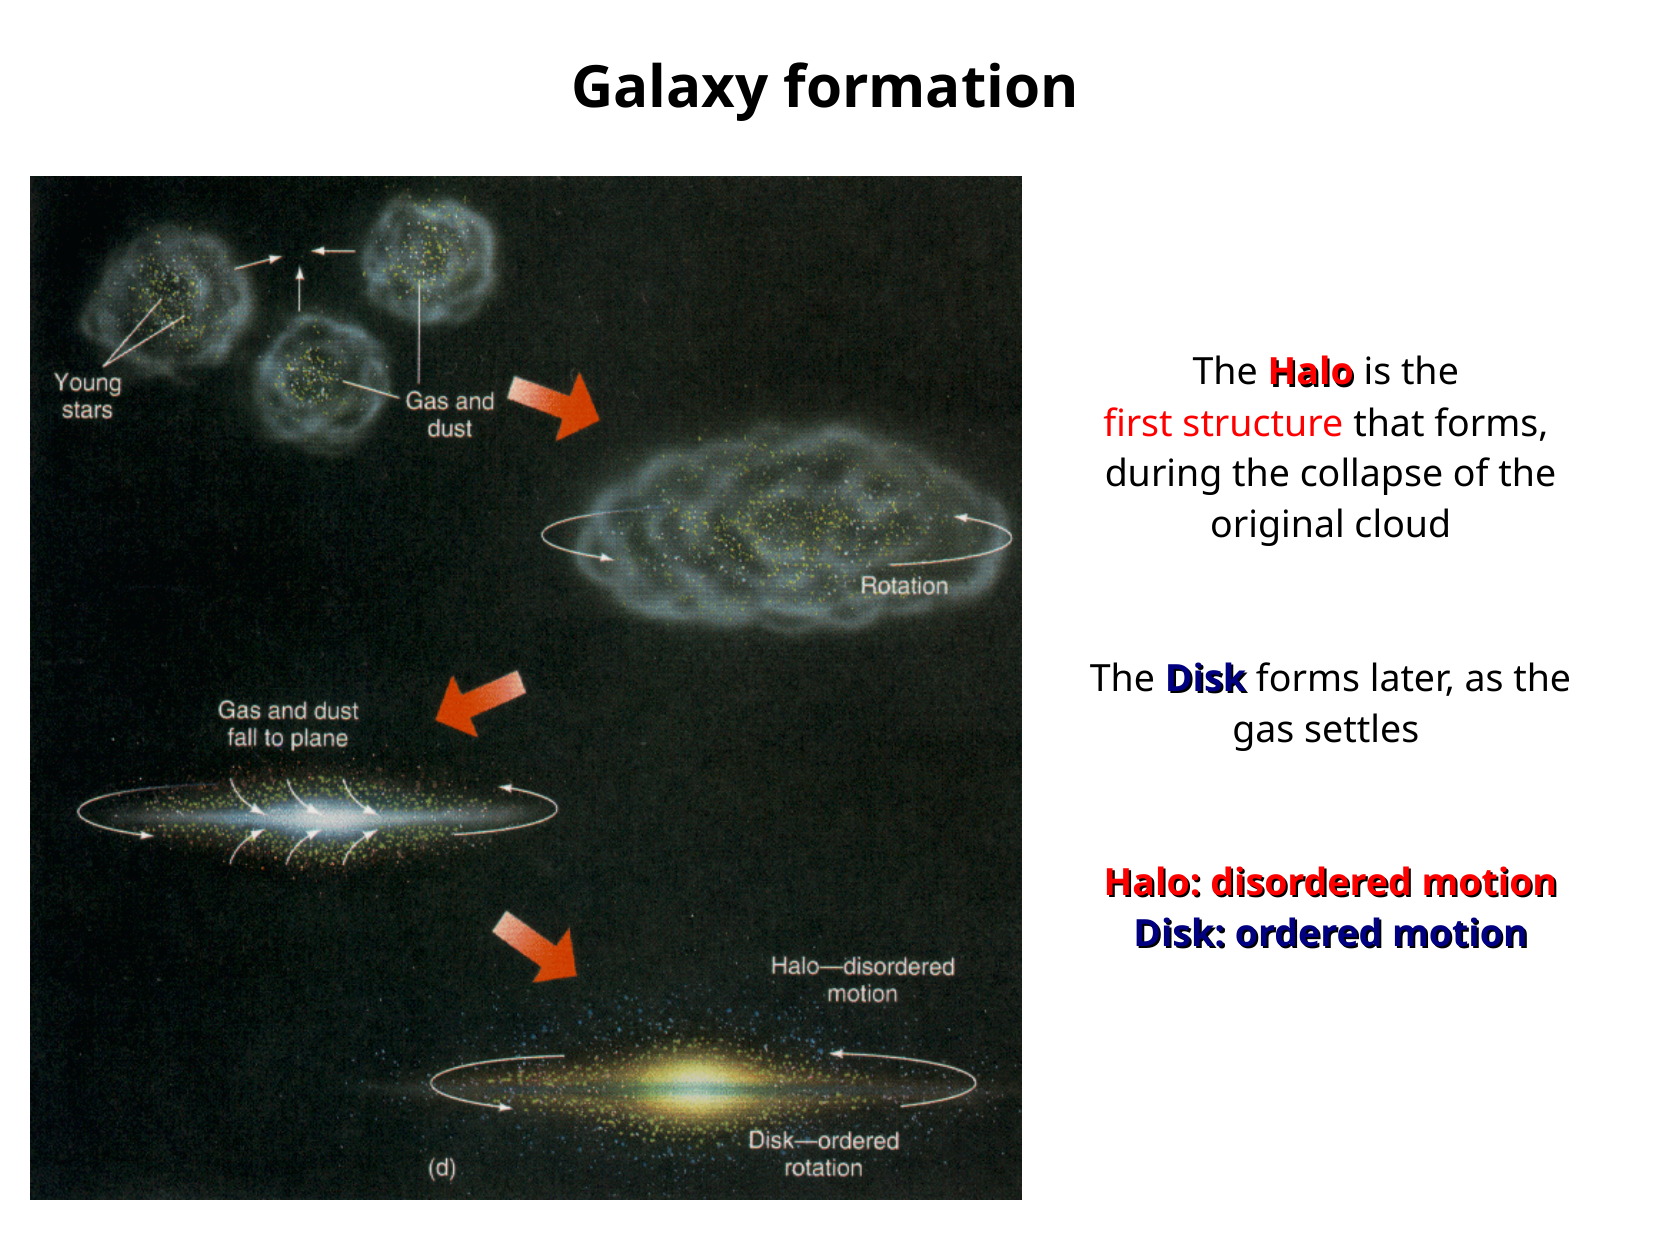

Galaxy formation
The Halo is the
first structure that forms,
during the collapse of the original cloud
The Disk forms later, as the gas settles
Halo: disordered motion
Disk: ordered motion